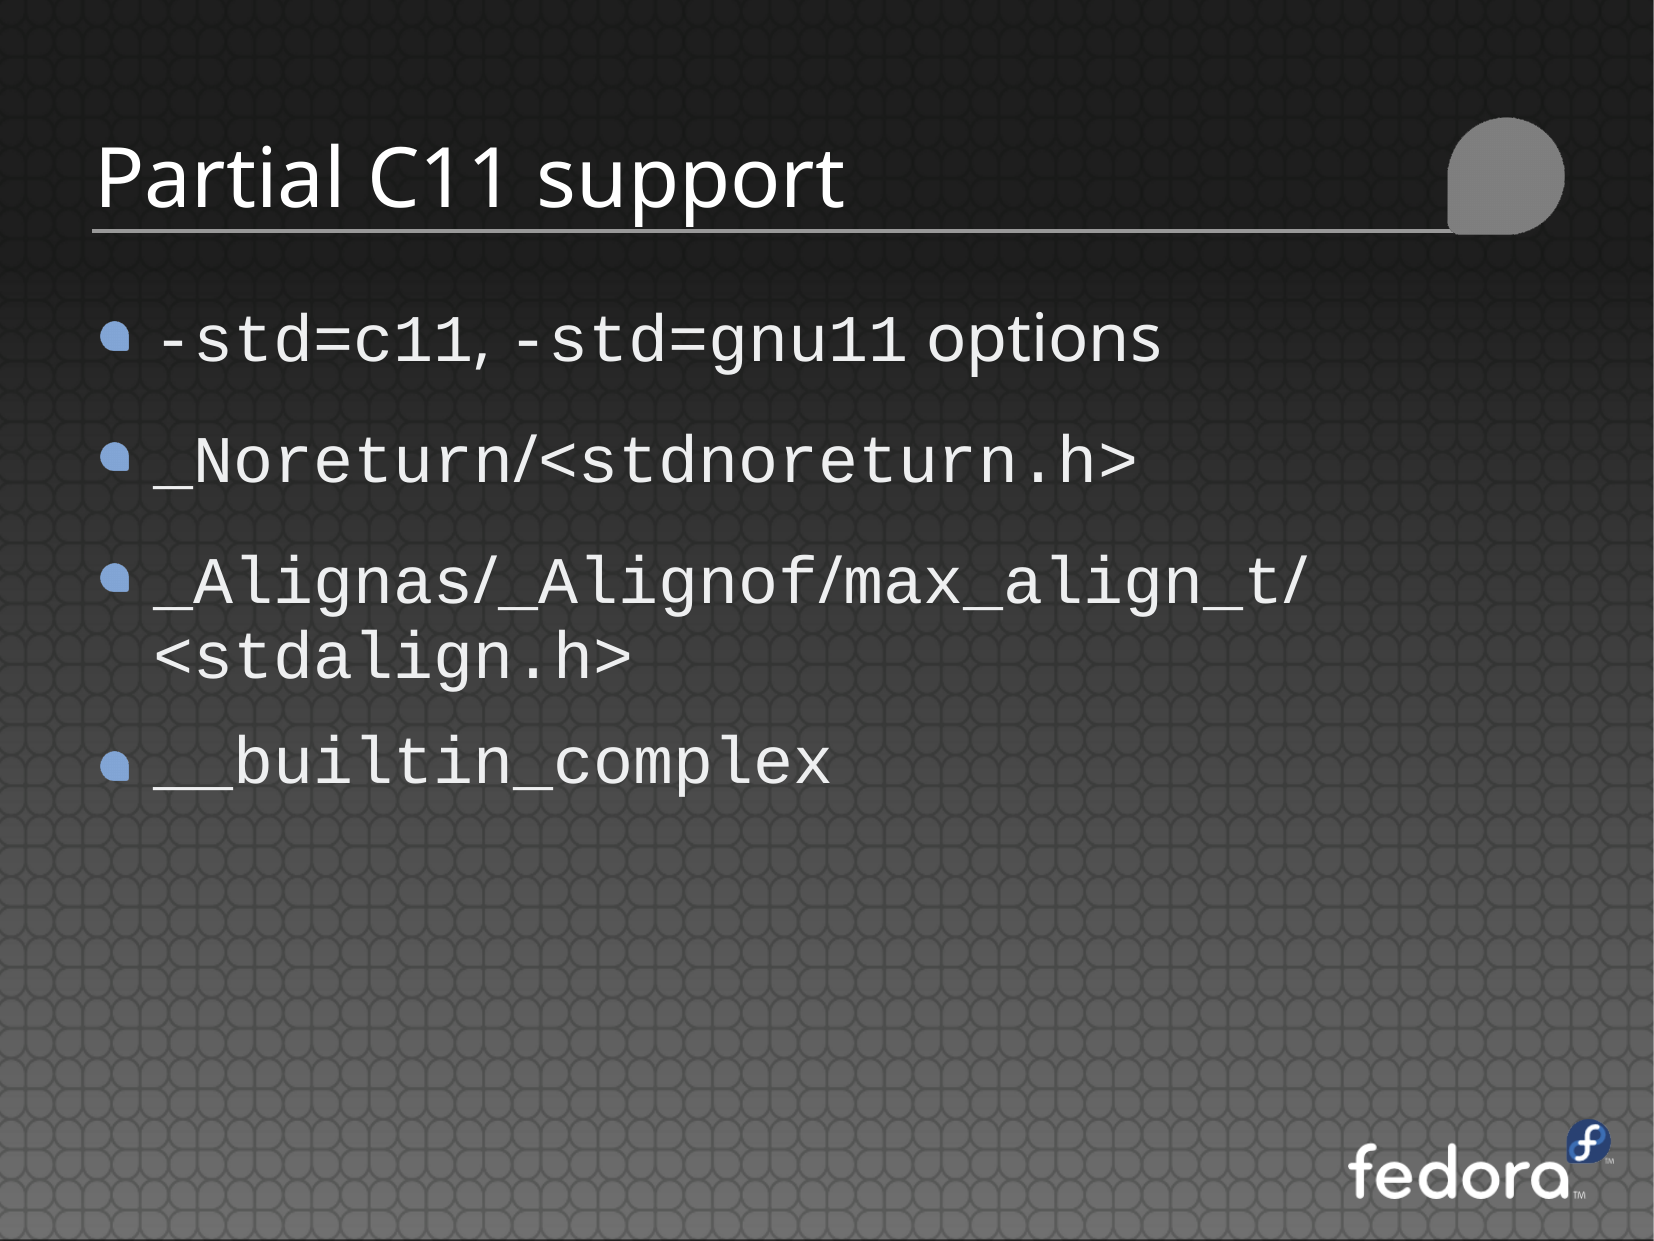

Partial C11 support
# -std=c11, -std=gnu11 options
_Noreturn/<stdnoreturn.h>
_Alignas/_Alignof/max_align_t/
<stdalign.h>
__builtin_complex